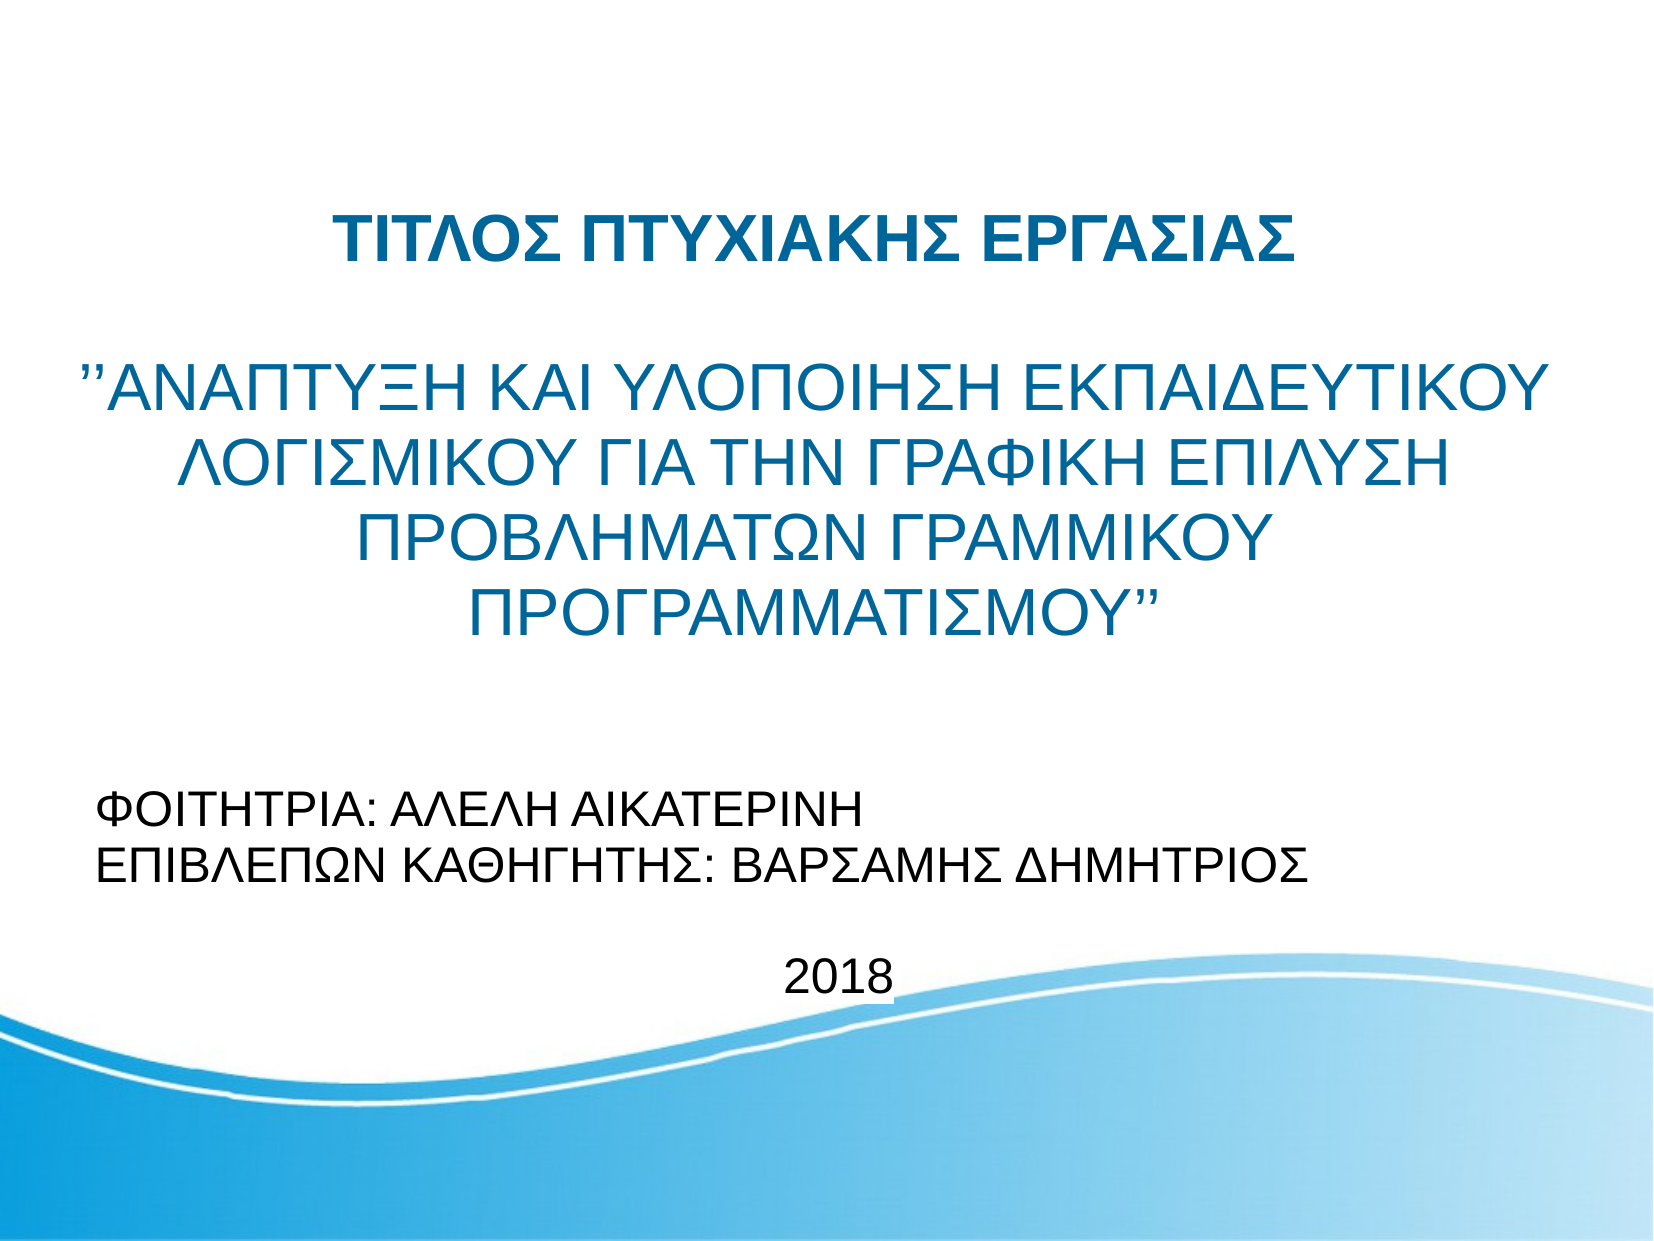

# ΤΙΤΛΟΣ ΠΤΥΧΙΑΚΗΣ ΕΡΓΑΣΙΑΣ ’’ΑΝΑΠΤΥΞΗ ΚΑΙ ΥΛΟΠΟΙΗΣΗ ΕΚΠΑΙΔΕΥΤΙΚΟΥ ΛΟΓΙΣΜΙΚΟΥ ΓΙΑ ΤΗΝ ΓΡΑΦΙΚΗ ΕΠΙΛΥΣΗ ΠΡΟΒΛΗΜΑΤΩΝ ΓΡΑΜΜΙΚΟΥ ΠΡΟΓΡΑΜΜΑΤΙΣΜΟΥ’’
ΦΟΙΤΗΤΡΙΑ: ΑΛΕΛΗ ΑΙΚΑΤΕΡΙΝΗ
ΕΠΙΒΛΕΠΩΝ ΚΑΘΗΓΗΤΗΣ: ΒΑΡΣΑΜΗΣ ΔΗΜΗΤΡΙΟΣ
2018